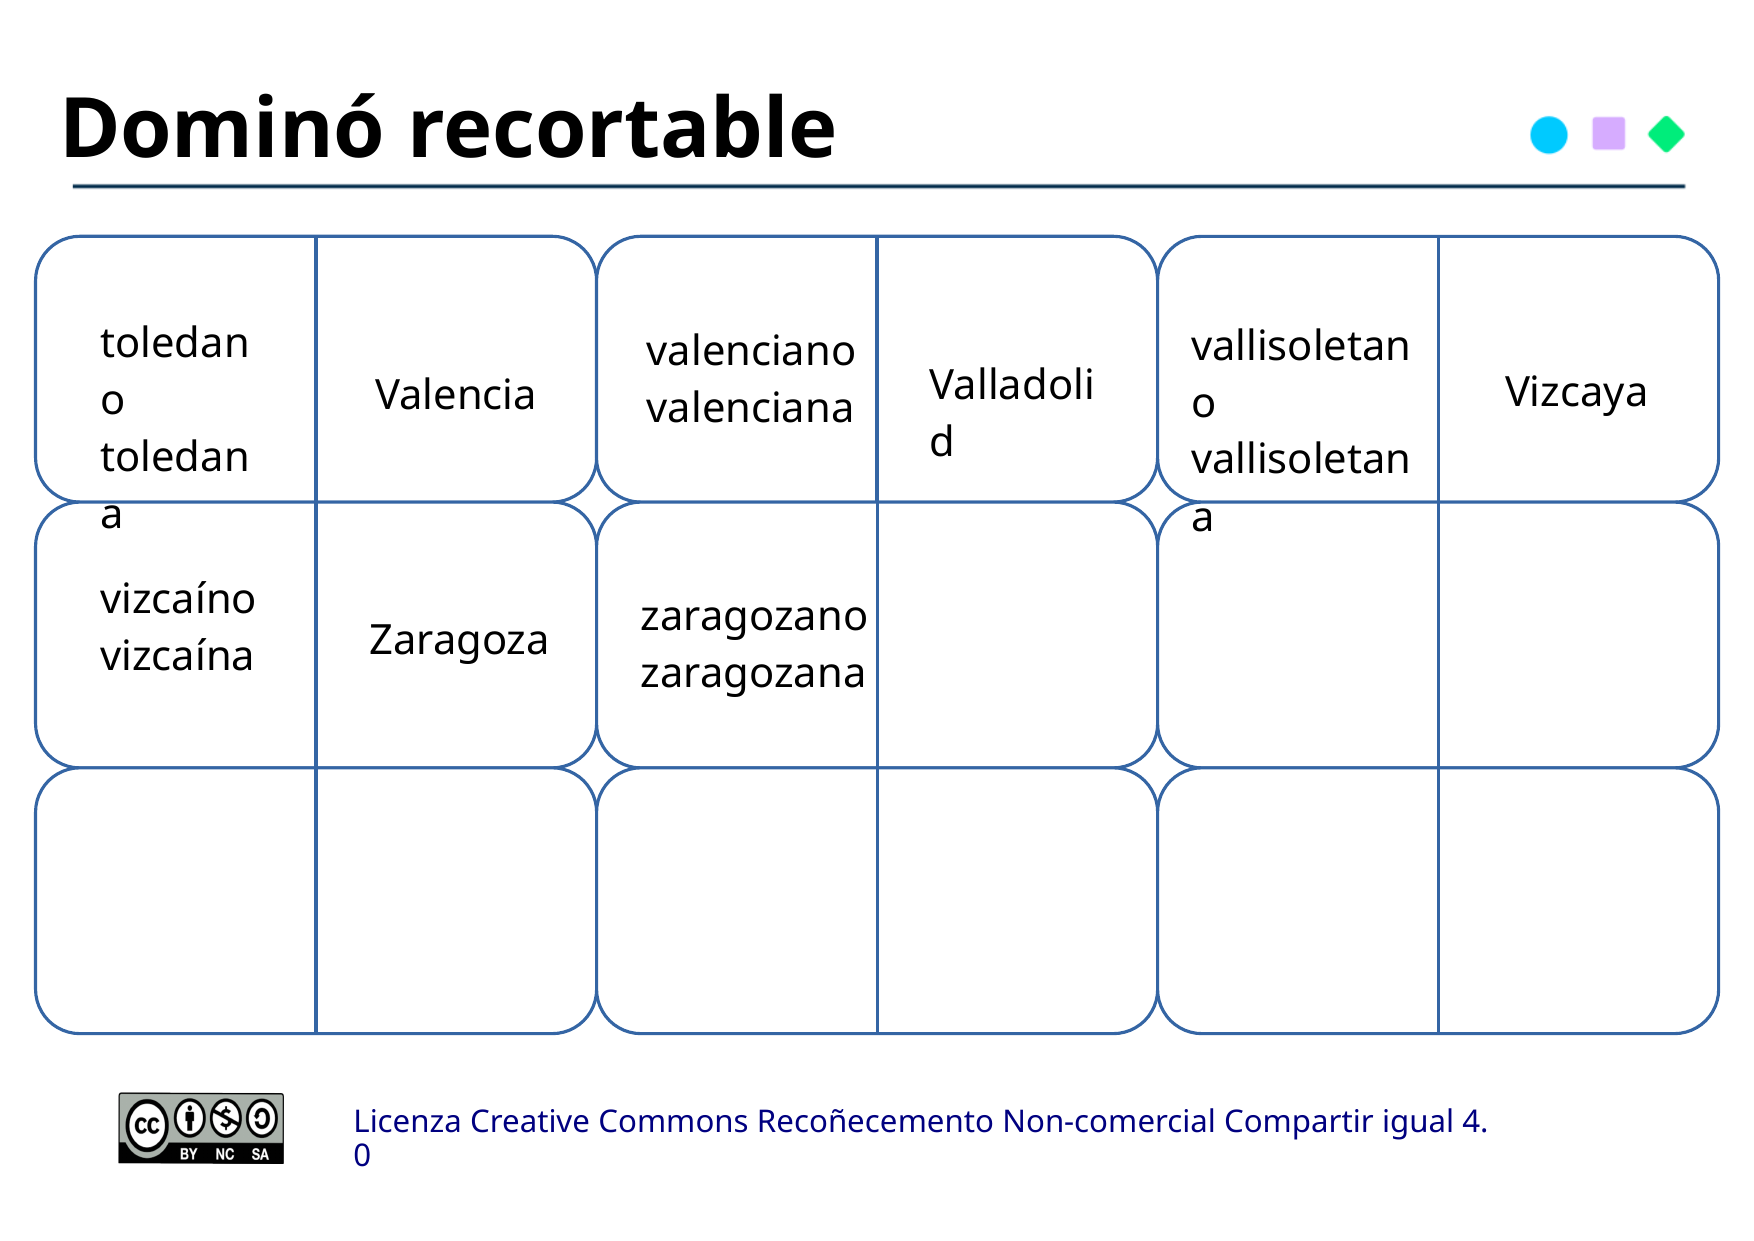

# Dominó recortable
Valencia
toledano
toledana
valenciano
valenciana
vallisoletano
vallisoletana
Valladolid
Vizcaya
vizcaíno
vizcaína
zaragozano
zaragozana
Zaragoza
Licenza Creative Commons Recoñecemento Non-comercial Compartir igual 4.0